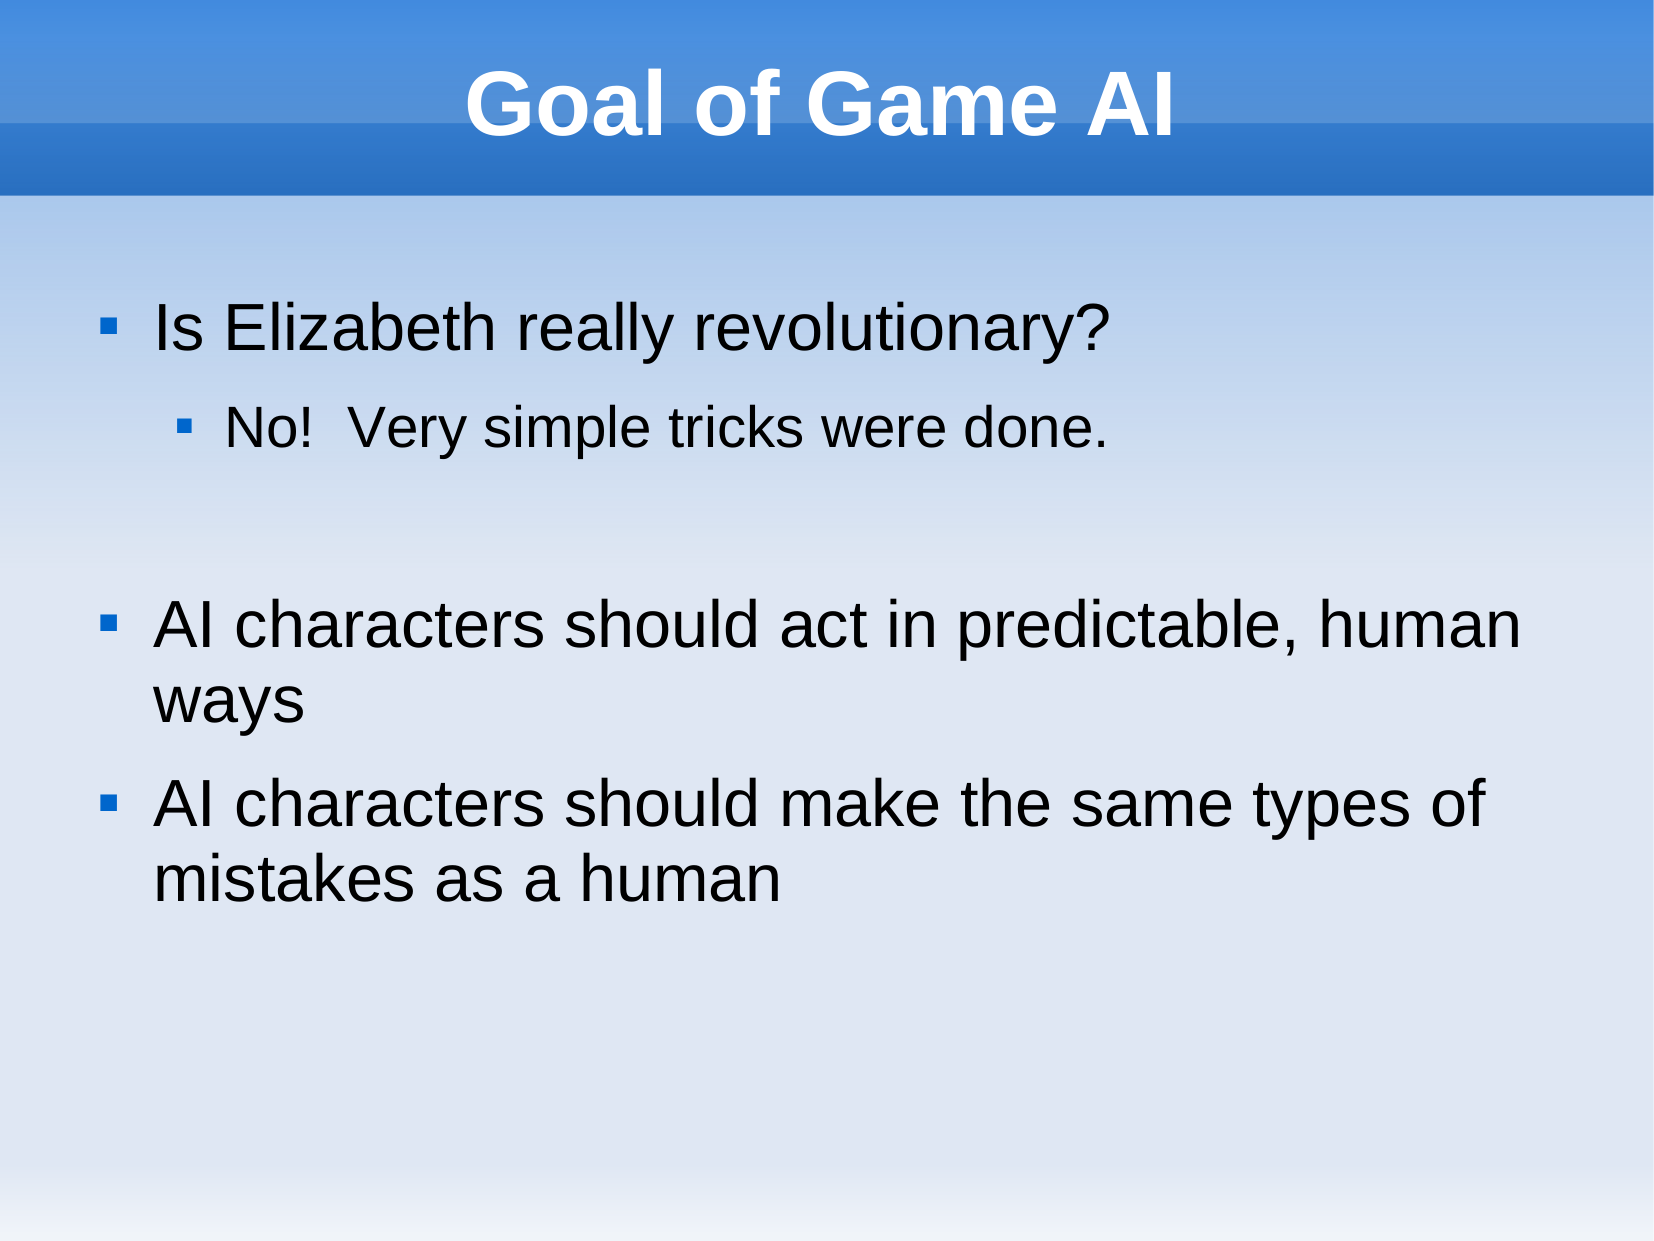

# Goal of Game AI
Is Elizabeth really revolutionary?
No! Very simple tricks were done.
AI characters should act in predictable, human ways
AI characters should make the same types of mistakes as a human